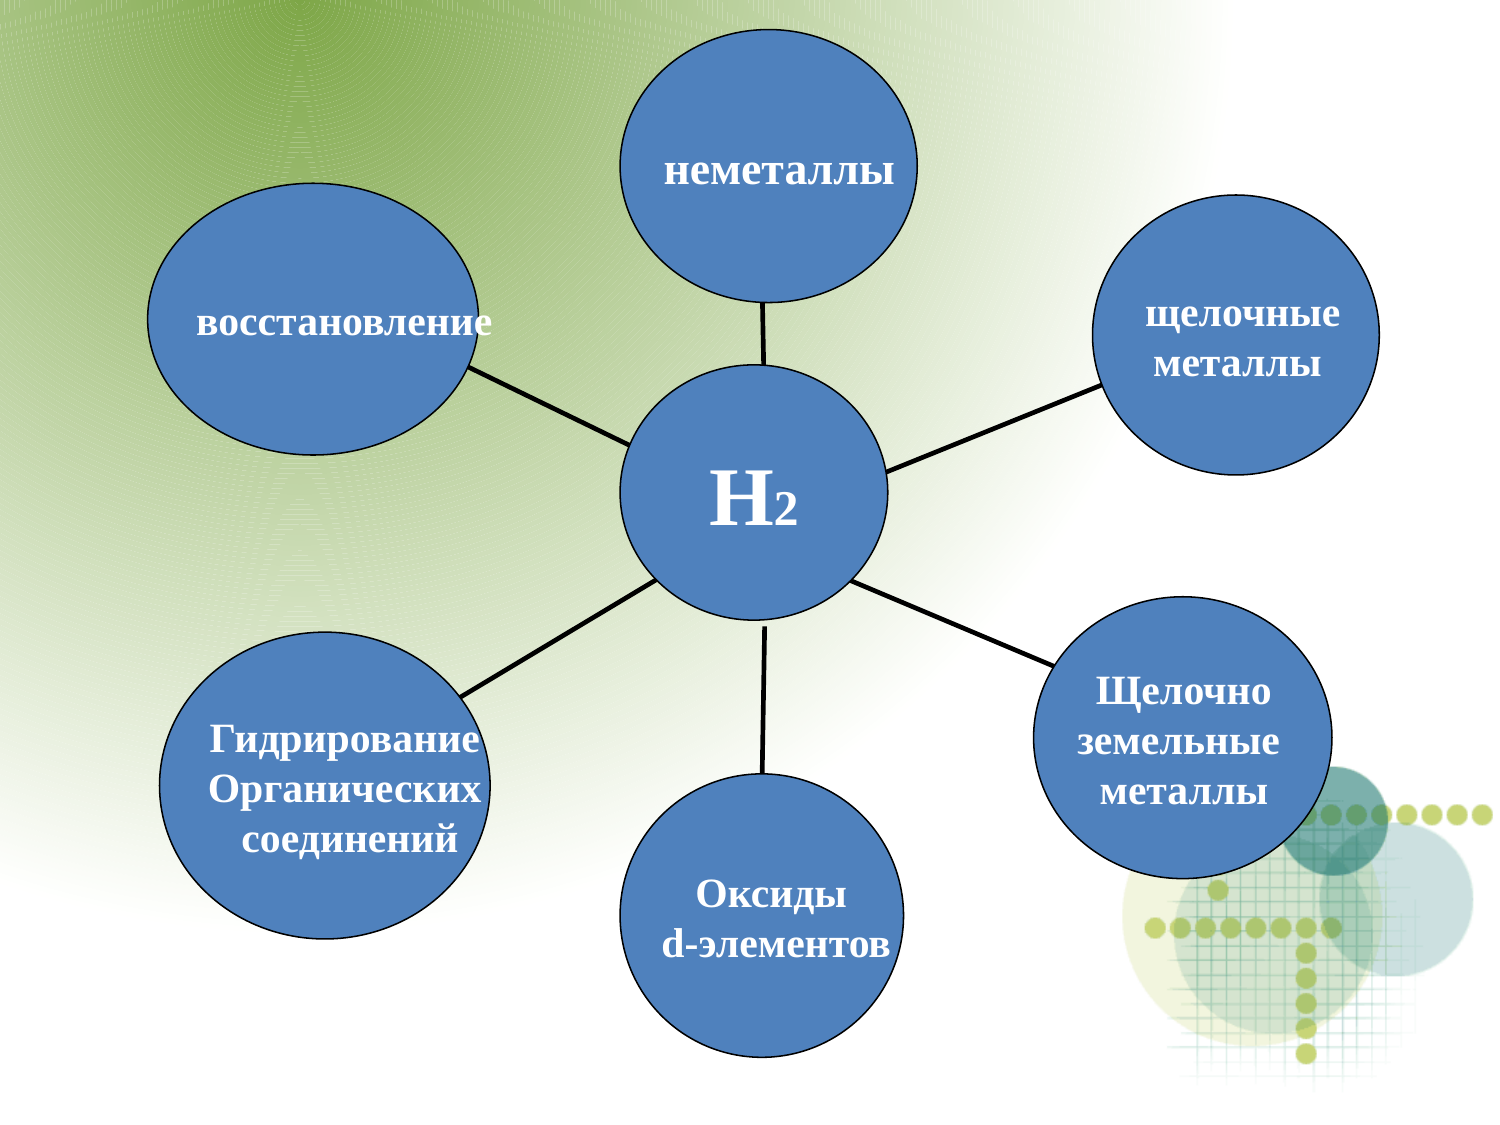

неметаллы
восстановление
 щелочные
металлы
Н2
Щелочно
земельные
металлы
Гидрирование
Органических
соединений
Оксиды
d-элементов